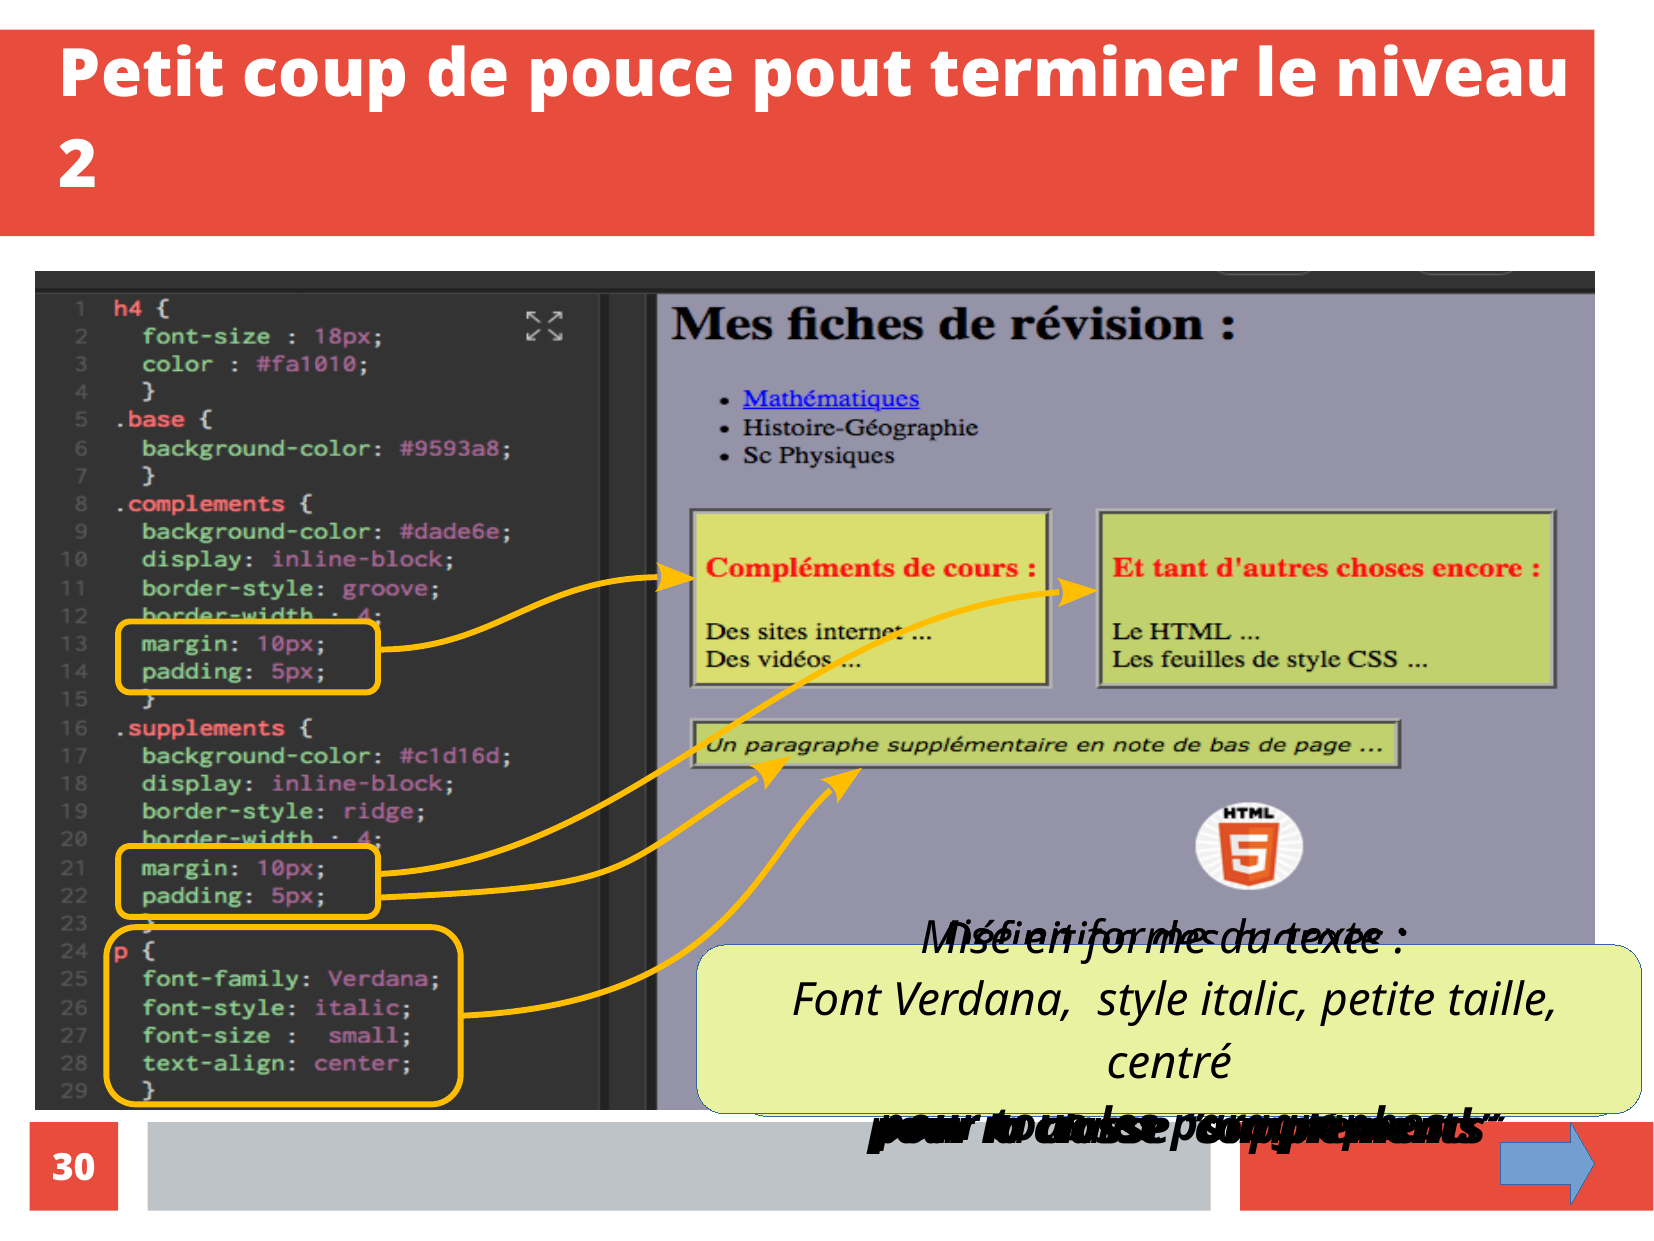

# Petit coup de pouce pout terminer le niveau 2
Définition des marges :
extérieure (margin) et intérieure (padding)
 pour la classe ’’complements’’
Définition des marges :
extérieure (margin) et intérieure (padding)
 pour la classe ’’suppléments’’
Mise en forme du texte :
 Font Verdana, style italic, petite taille, centré
 pour tous les paragraphes !
30